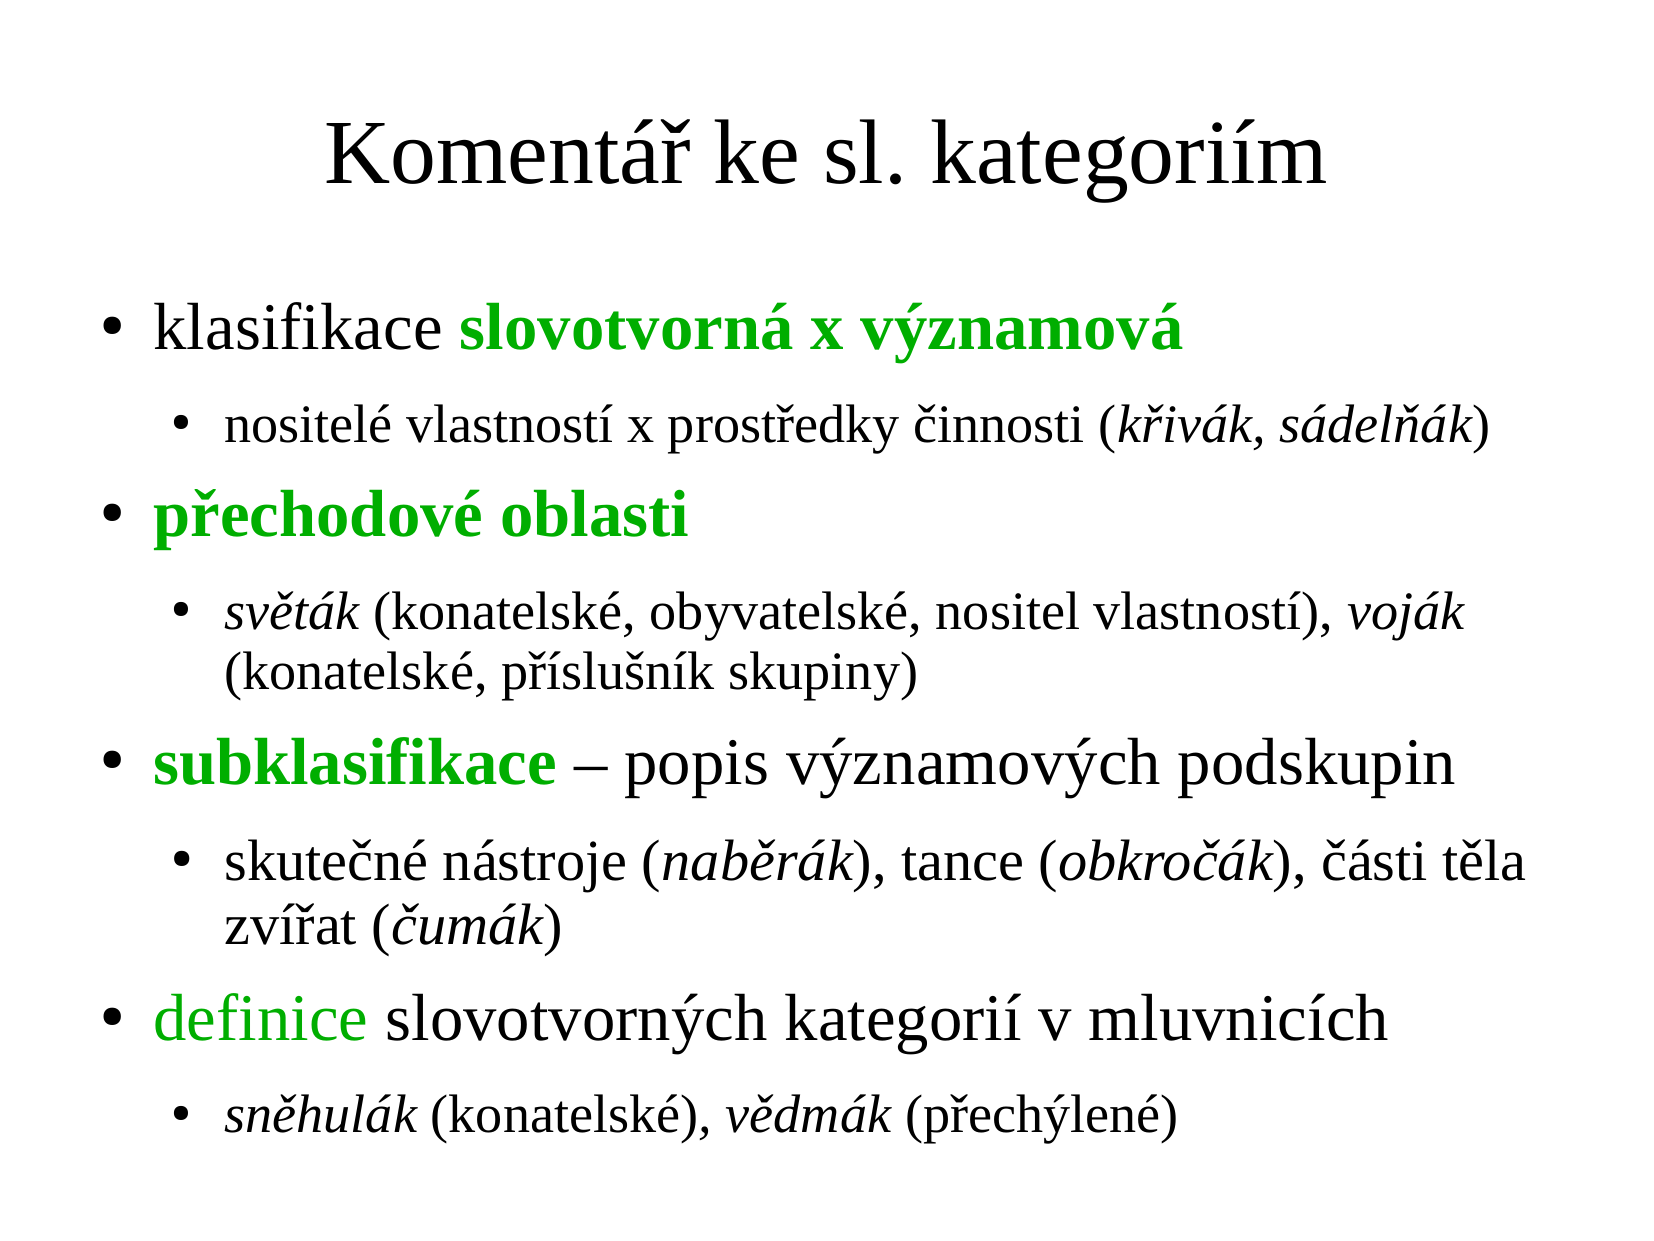

# Komentář ke sl. kategoriím
klasifikace slovotvorná x významová
nositelé vlastností x prostředky činnosti (křivák, sádelňák)
přechodové oblasti
světák (konatelské, obyvatelské, nositel vlastností), voják (konatelské, příslušník skupiny)
subklasifikace – popis významových podskupin
skutečné nástroje (naběrák), tance (obkročák), části těla zvířat (čumák)
definice slovotvorných kategorií v mluvnicích
sněhulák (konatelské), vědmák (přechýlené)